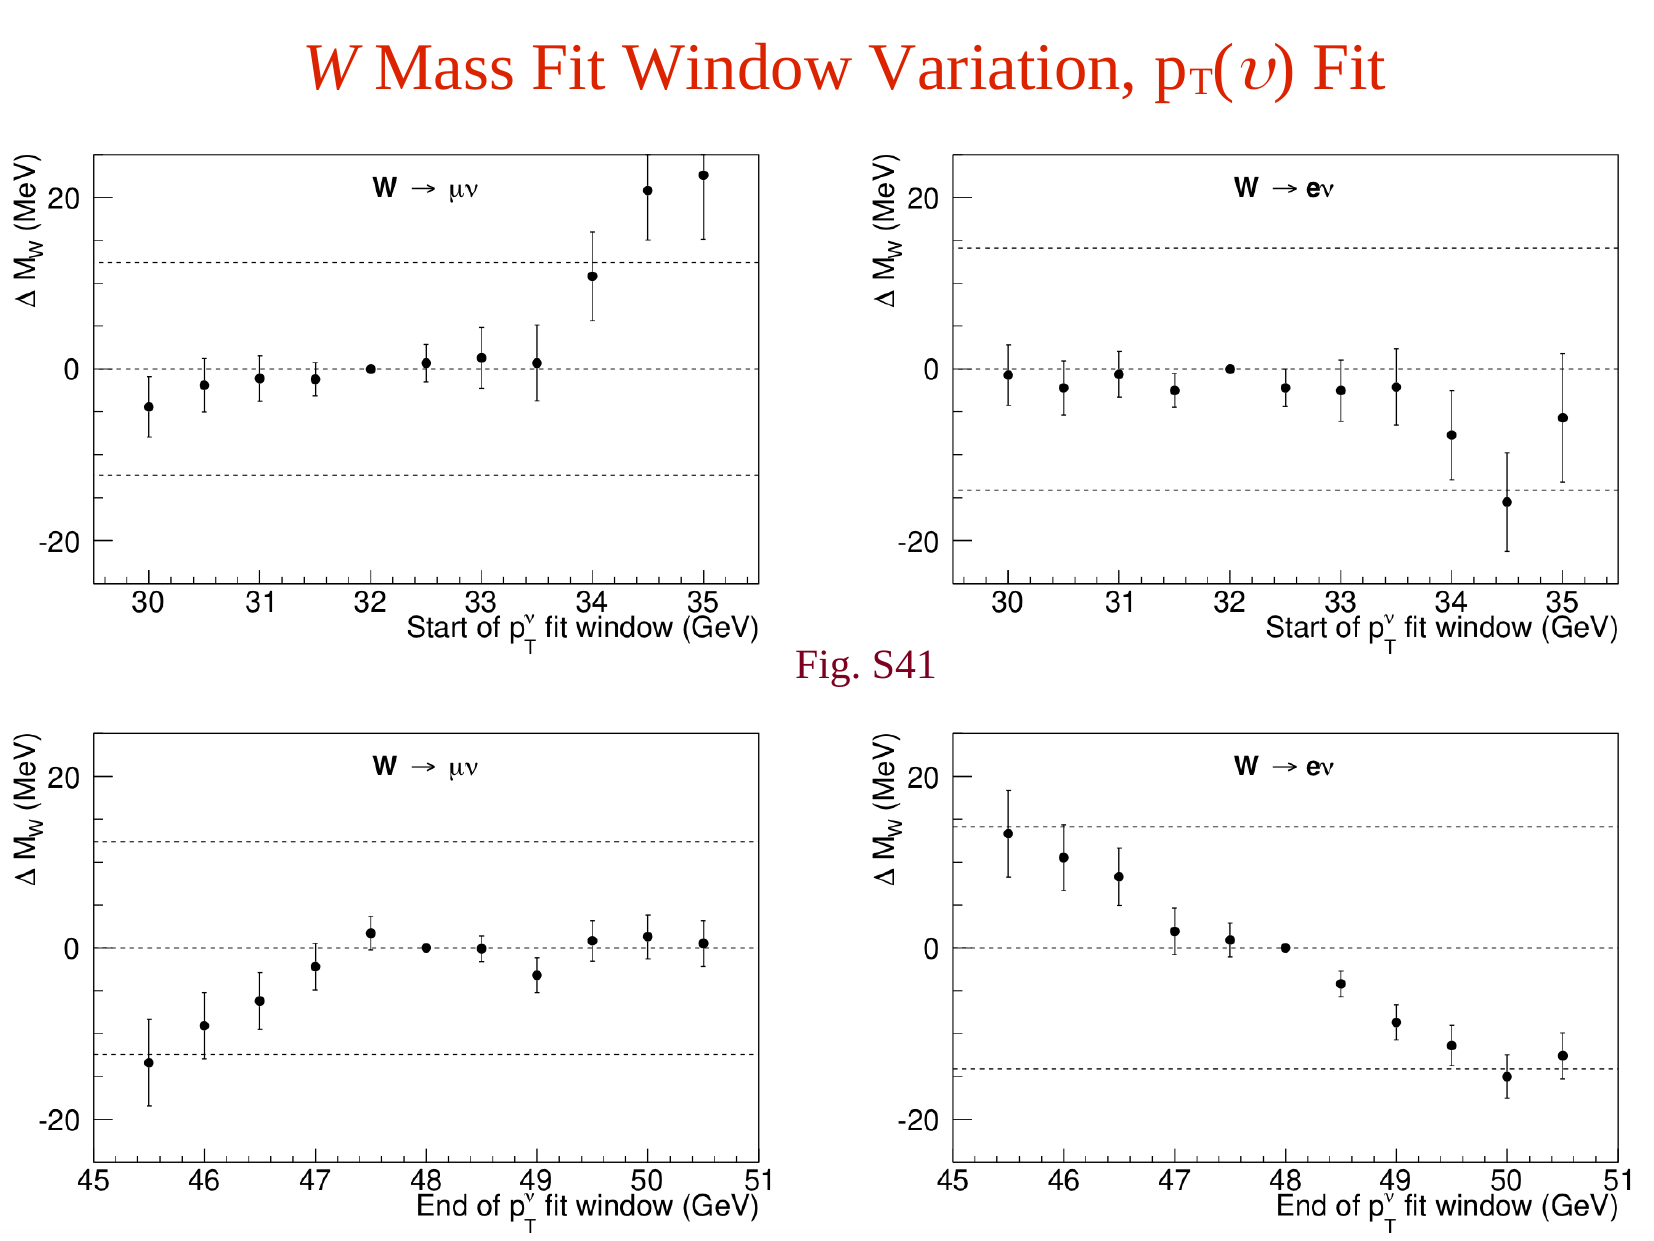

# W Mass Fit Window Variation, pT(υ) Fit
Fig. S41
A. V. Kotwal, SLAC, 4/11/22